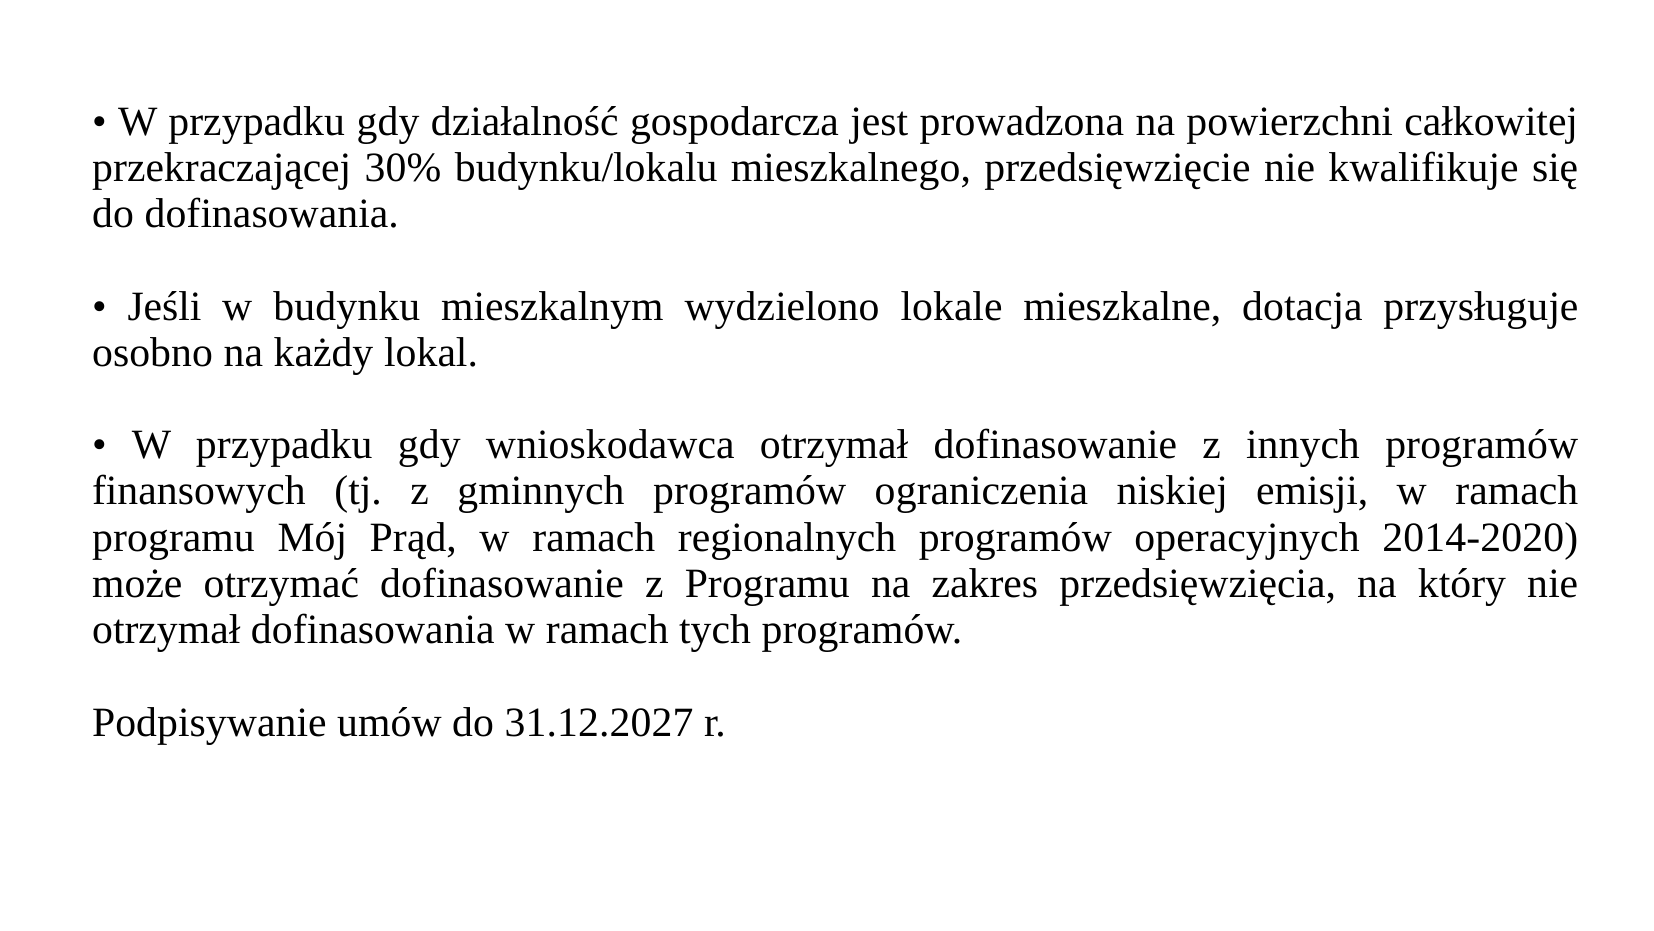

• W przypadku gdy działalność gospodarcza jest prowadzona na powierzchni całkowitej przekraczającej 30% budynku/lokalu mieszkalnego, przedsięwzięcie nie kwalifikuje się do dofinasowania.
• Jeśli w budynku mieszkalnym wydzielono lokale mieszkalne, dotacja przysługuje osobno na każdy lokal.
• W przypadku gdy wnioskodawca otrzymał dofinasowanie z innych programów finansowych (tj. z gminnych programów ograniczenia niskiej emisji, w ramach programu Mój Prąd, w ramach regionalnych programów operacyjnych 2014-2020) może otrzymać dofinasowanie z Programu na zakres przedsięwzięcia, na który nie otrzymał dofinasowania w ramach tych programów.
Podpisywanie umów do 31.12.2027 r.